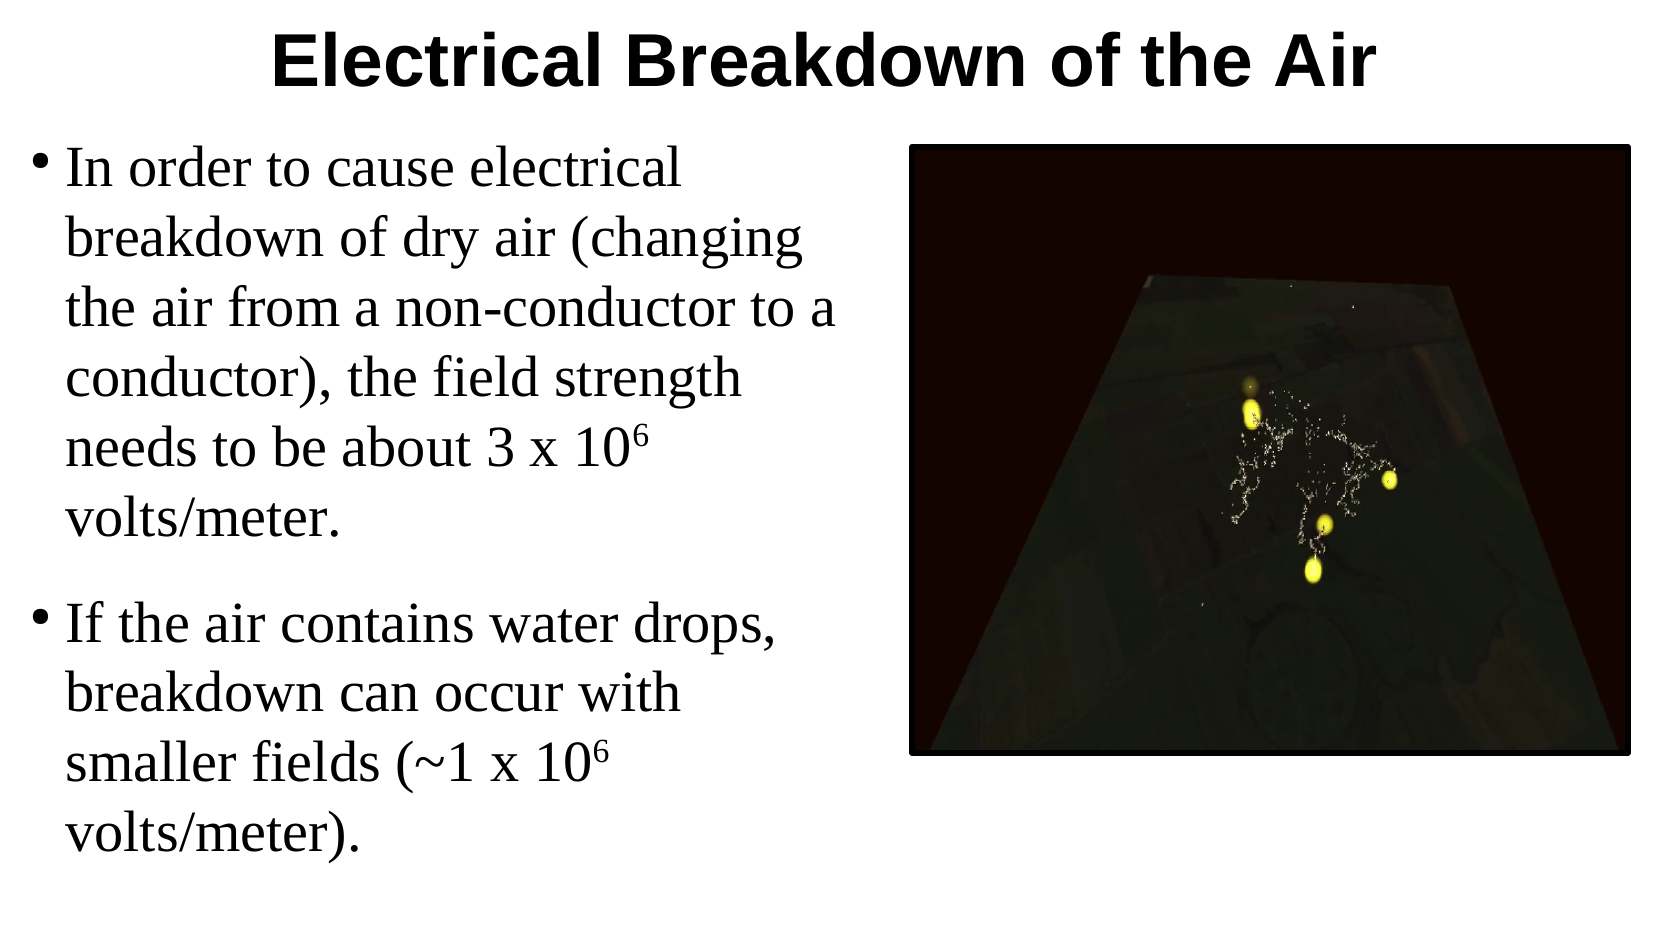

# Electrical Breakdown of the Air
In order to cause electrical breakdown of dry air (changing the air from a non-conductor to a conductor), the field strength needs to be about 3 x 106 volts/meter.
If the air contains water drops, breakdown can occur with smaller fields (~1 x 106 volts/meter).